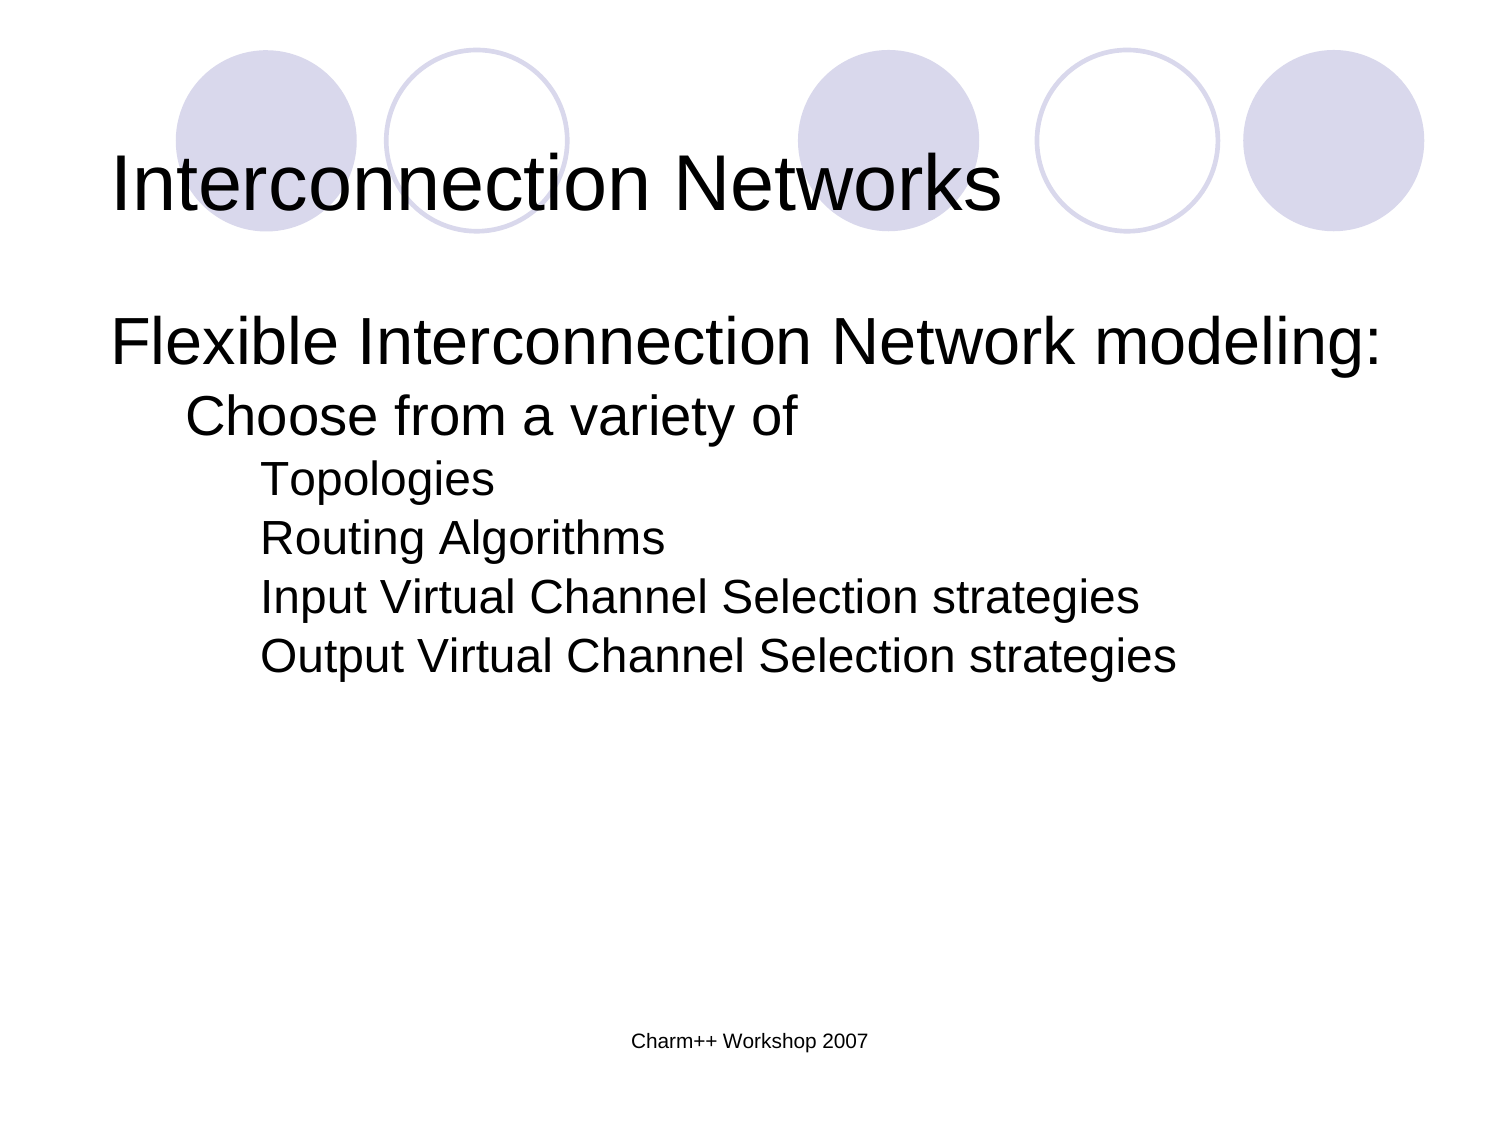

# Interconnection Networks
Flexible Interconnection Network modeling:
Choose from a variety of
Topologies
Routing Algorithms
Input Virtual Channel Selection strategies
Output Virtual Channel Selection strategies
Charm++ Workshop 2007